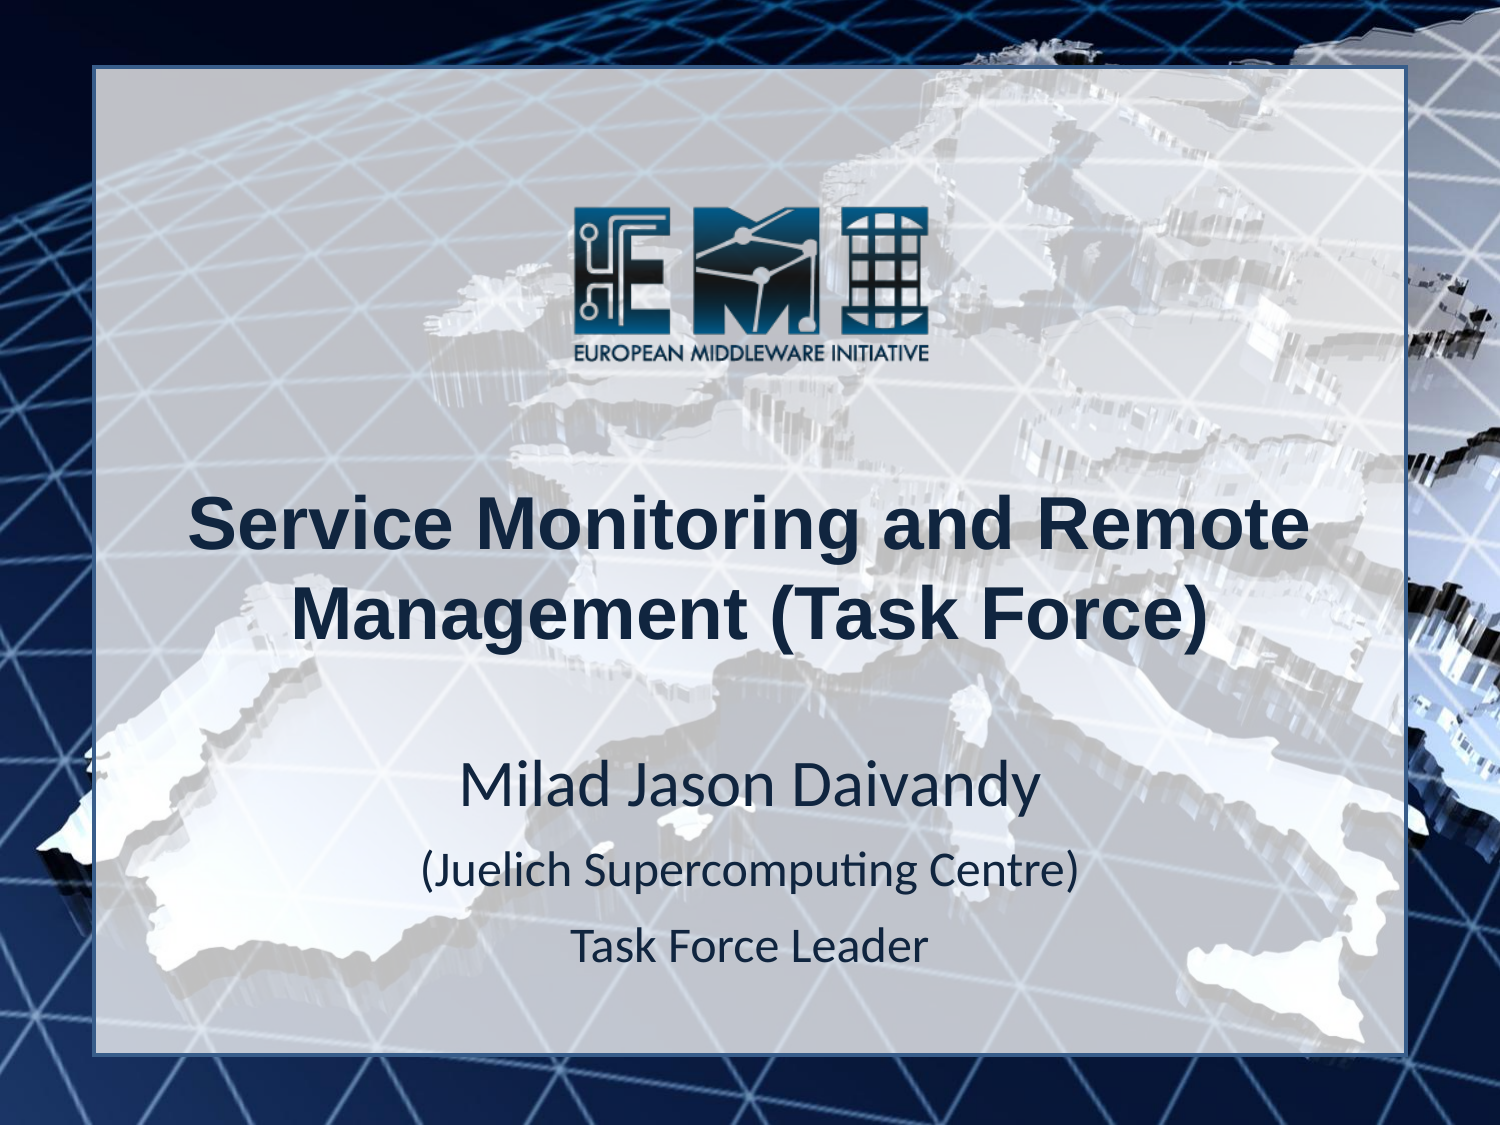

Service Monitoring and Remote Management (Task Force)
Milad Jason Daivandy
(Juelich Supercomputing Centre)
Task Force Leader